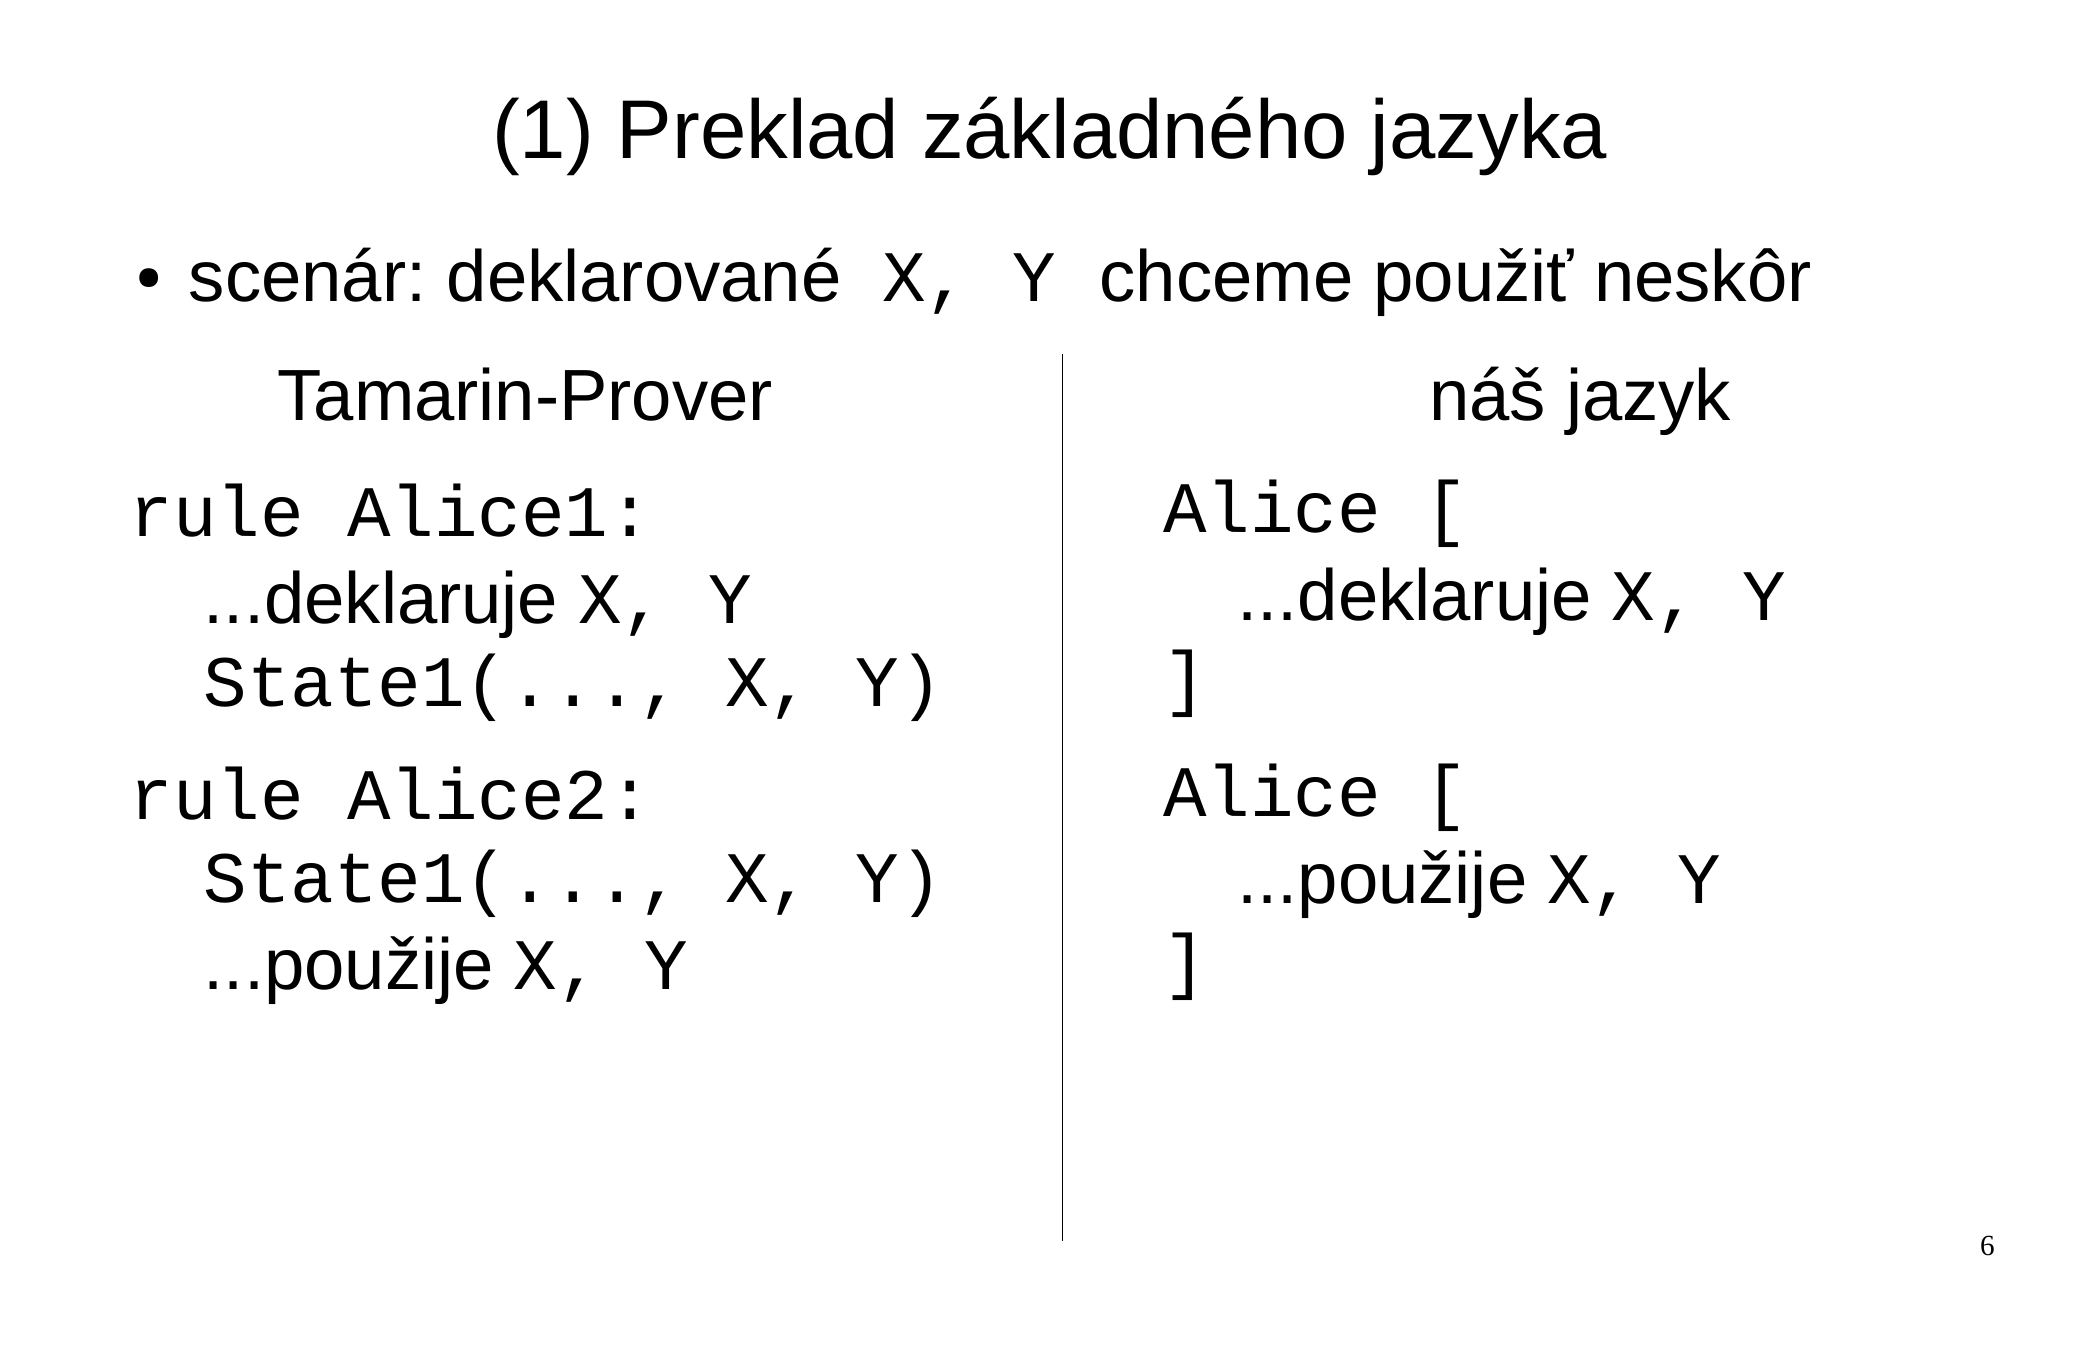

(1) Preklad základného jazyka
scenár: deklarované X, Y chceme použiť neskôr
Tamarin-Prover
náš jazyk
Alice [
	...deklaruje X, Y
]
Alice [
	...použije X, Y
]
# rule Alice1: ...deklaruje X, Y State1(..., X, Y)
rule Alice2:
	State1(..., X, Y)
	...použije X, Y
6